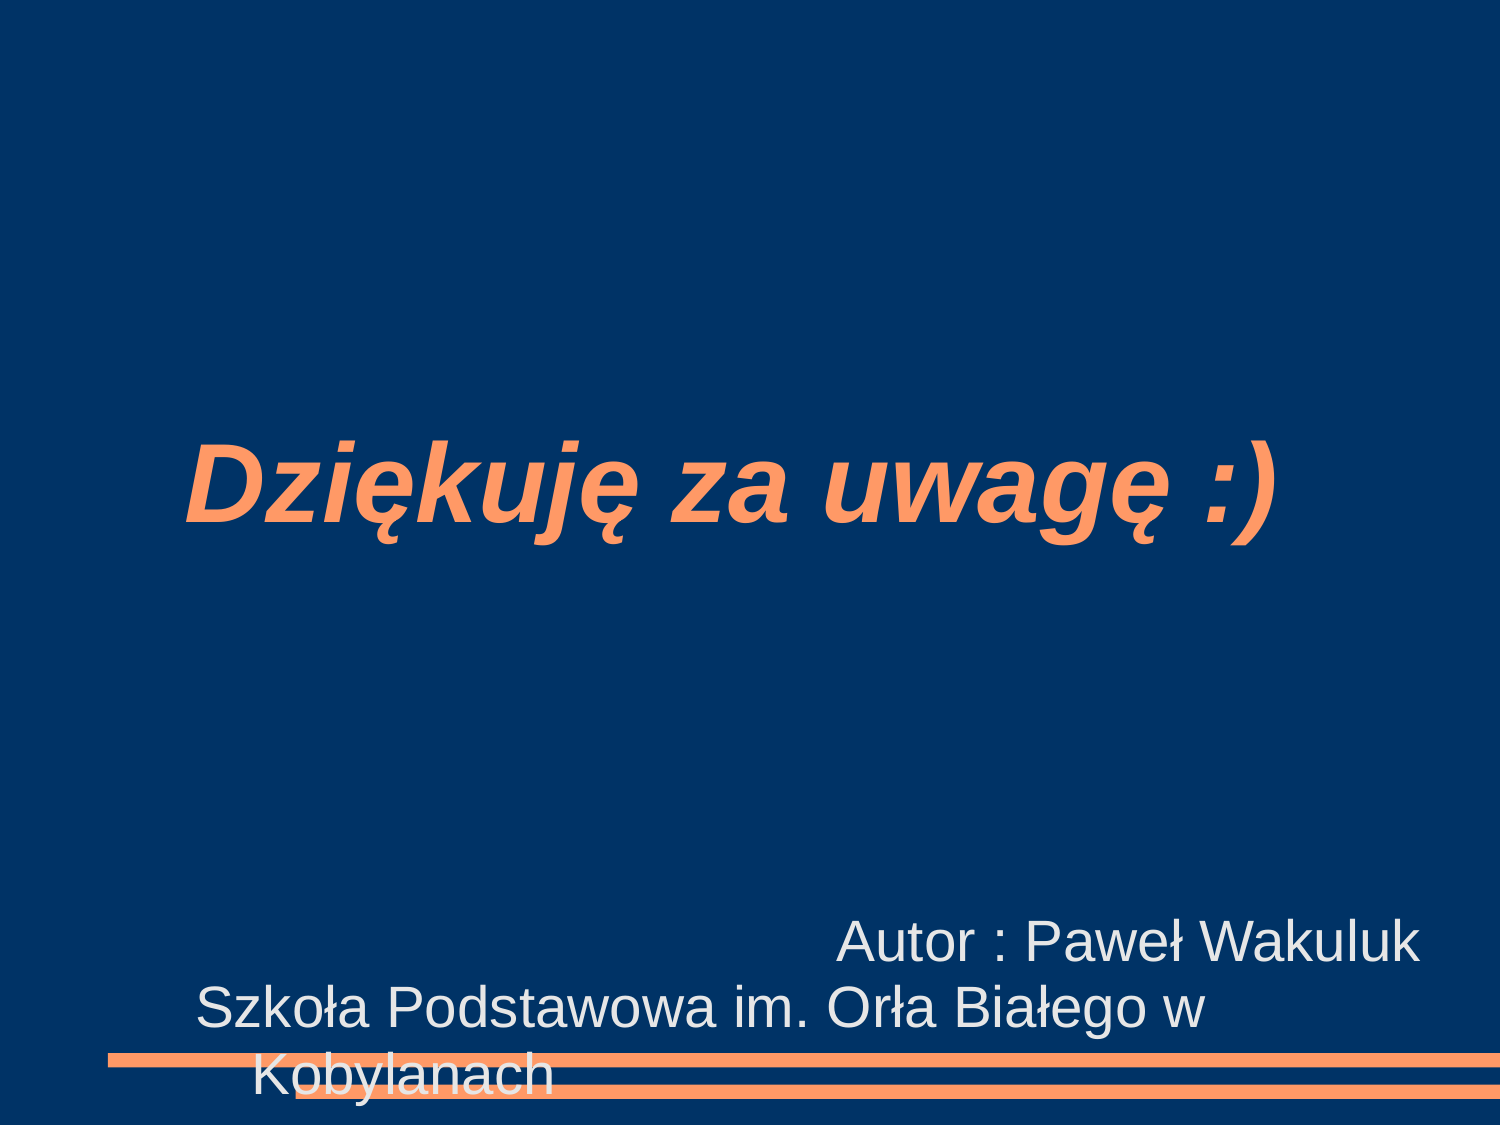

# Dziękuję za uwagę :)
 Autor : Paweł Wakuluk
Szkoła Podstawowa im. Orła Białego w Kobylanach